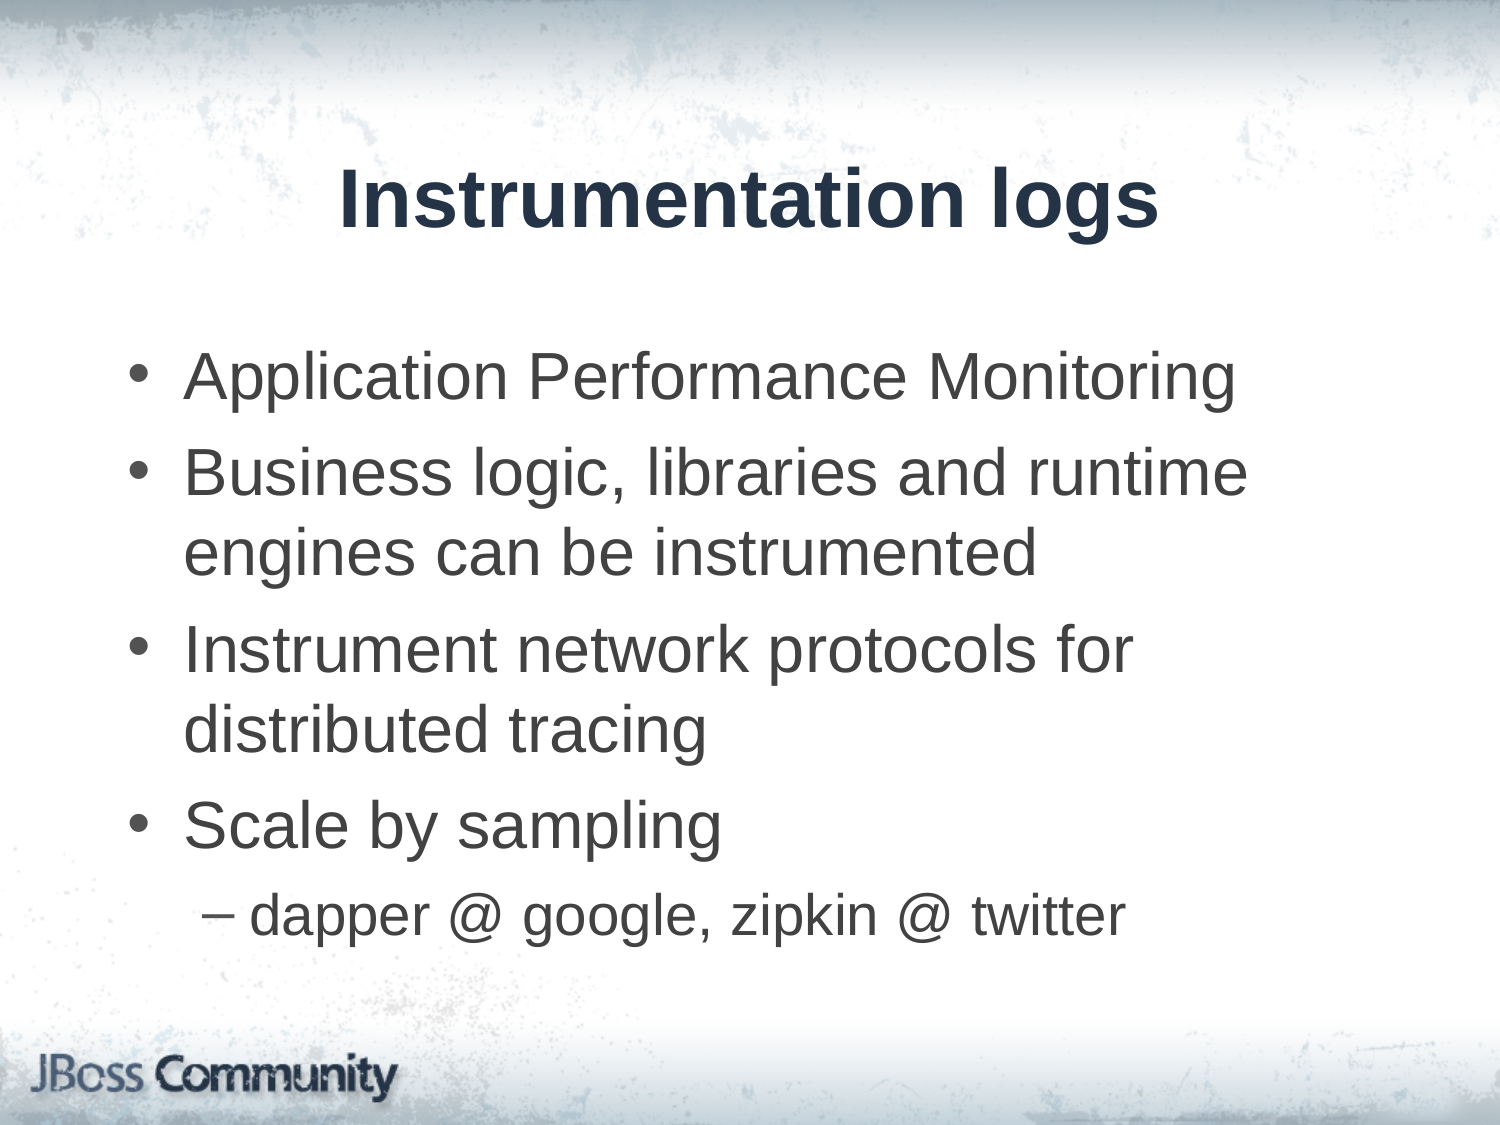

# Instrumentation logs
Application Performance Monitoring
Business logic, libraries and runtime engines can be instrumented
Instrument network protocols for distributed tracing
Scale by sampling
dapper @ google, zipkin @ twitter